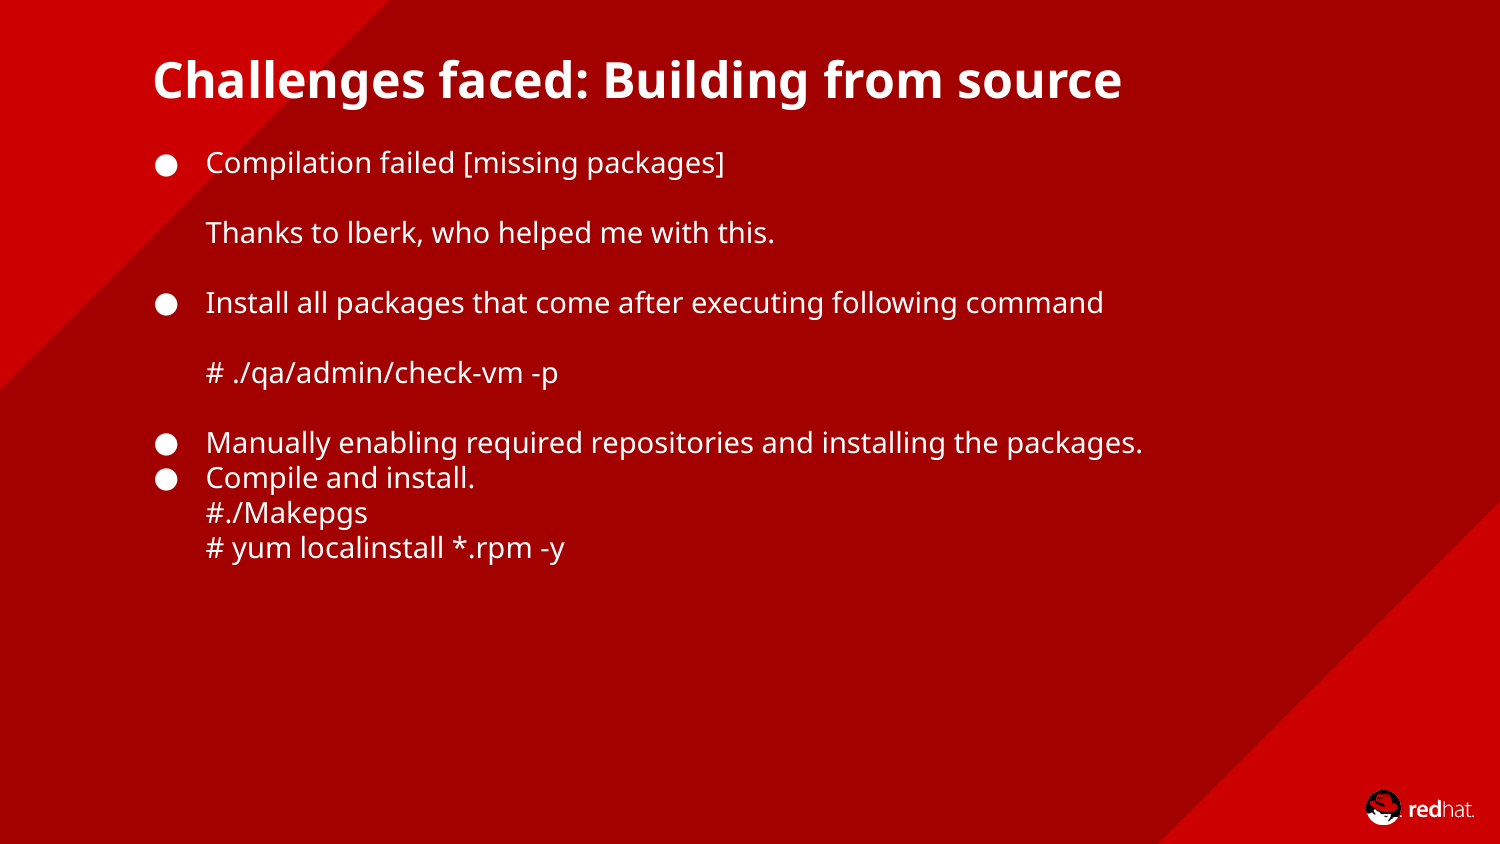

# Challenges faced: Building from source
Compilation failed [missing packages]
Thanks to lberk, who helped me with this.
Install all packages that come after executing following command
	# ./qa/admin/check-vm -p
Manually enabling required repositories and installing the packages.
Compile and install.
	#./Makepgs
	# yum localinstall *.rpm -y